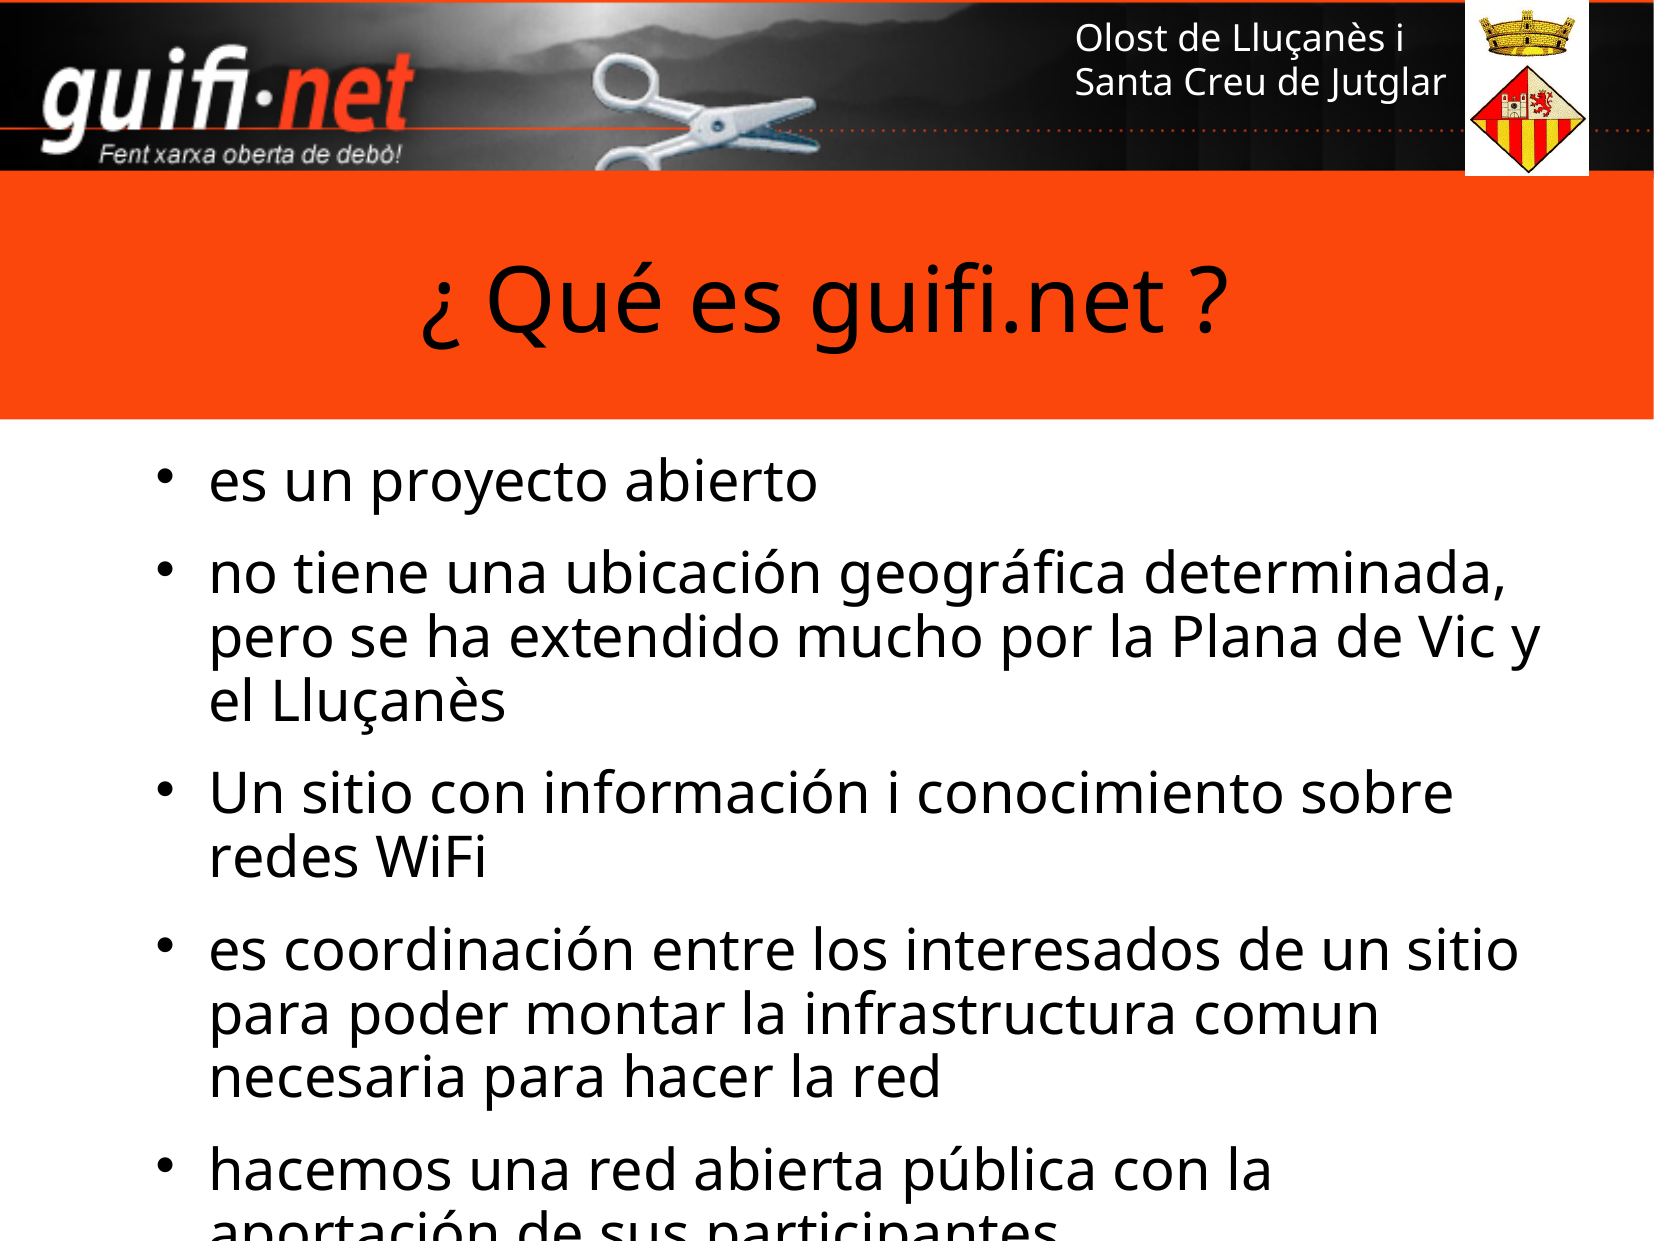

¿ Qué es guifi.net ?
# es un proyecto abierto
no tiene una ubicación geográfica determinada, pero se ha extendido mucho por la Plana de Vic y el Lluçanès
Un sitio con información i conocimiento sobre redes WiFi
es coordinación entre los interesados de un sitio para poder montar la infrastructura comun necesaria para hacer la red
hacemos una red abierta pública con la aportación de sus participantes